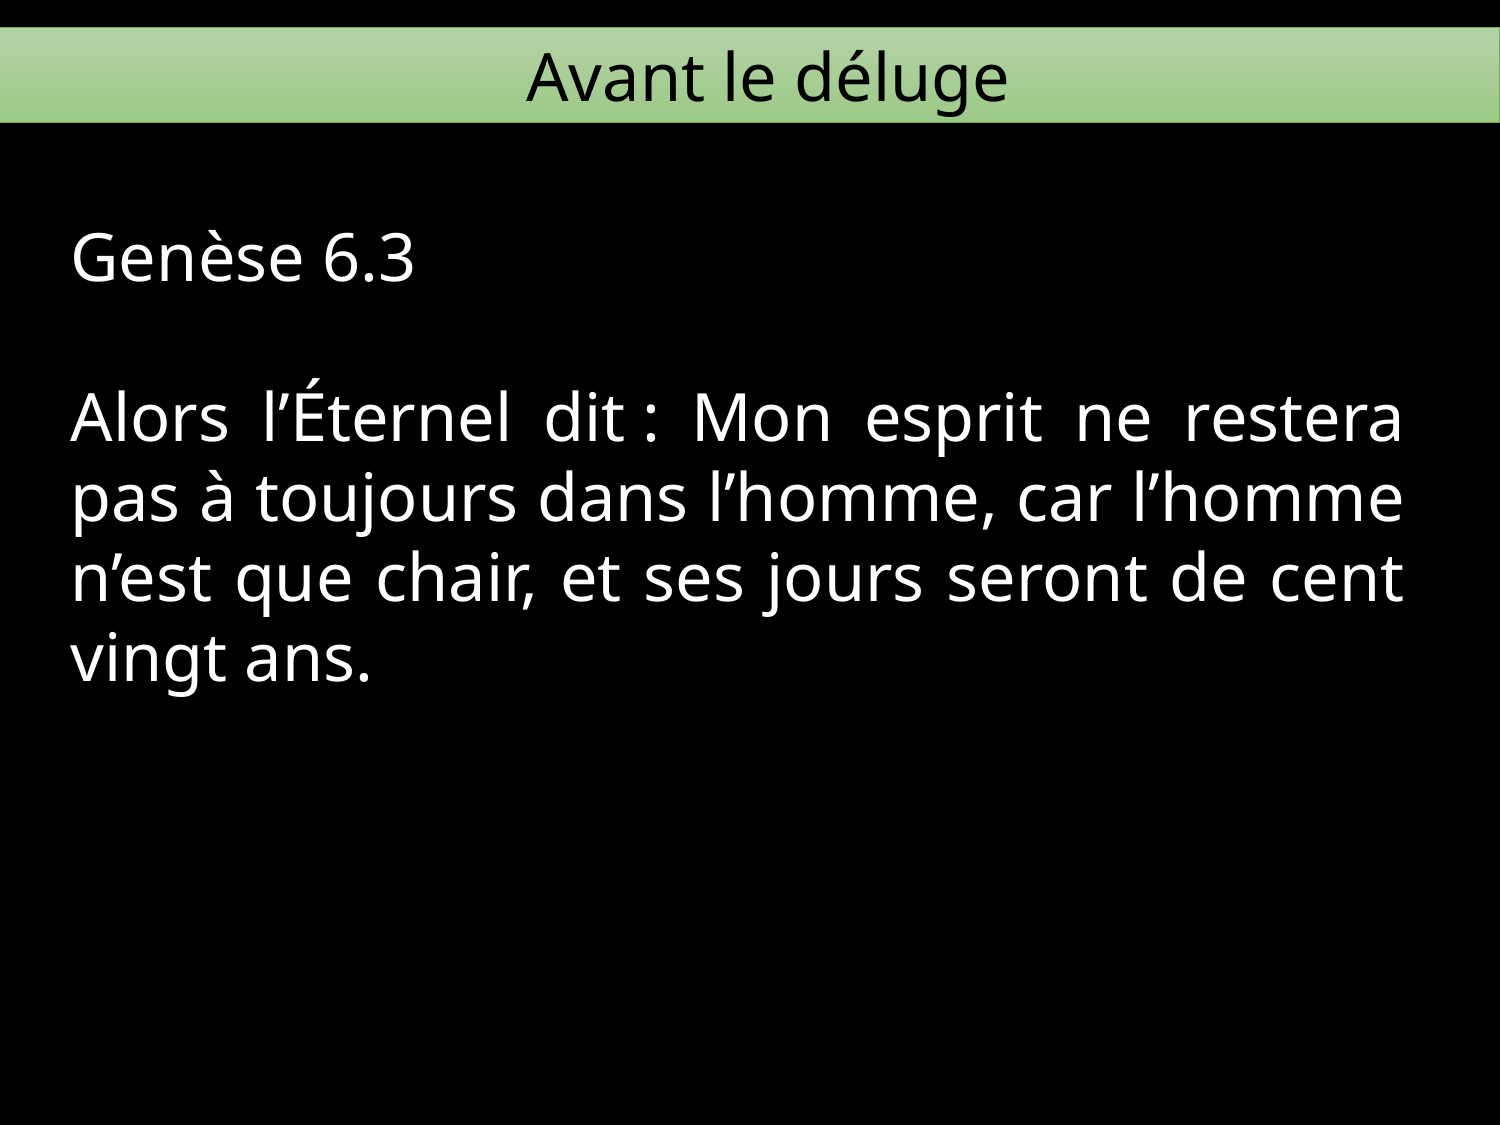

Avant le déluge
Genèse 6.3
Alors l’Éternel dit : Mon esprit ne restera pas à toujours dans l’homme, car l’homme n’est que chair, et ses jours seront de cent vingt ans.